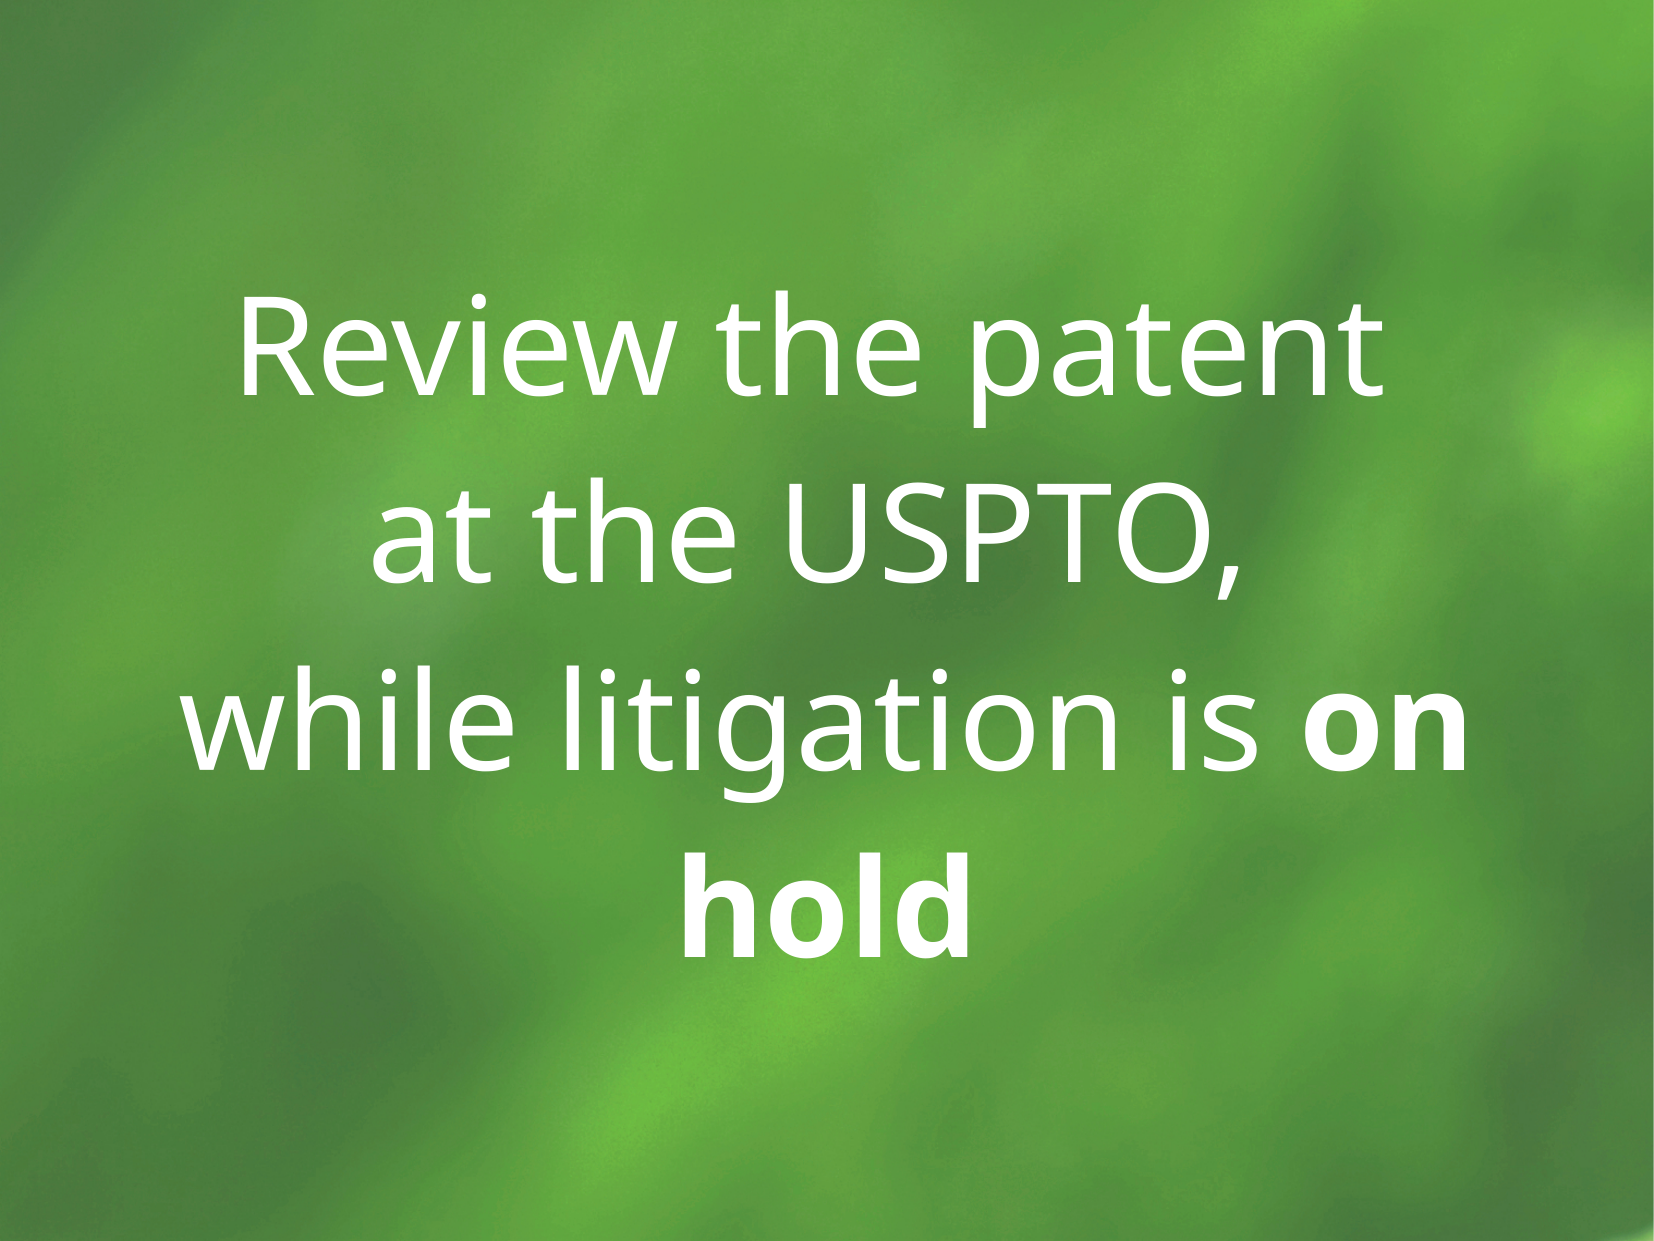

# Review the patent
at the USPTO,
while litigation is on hold